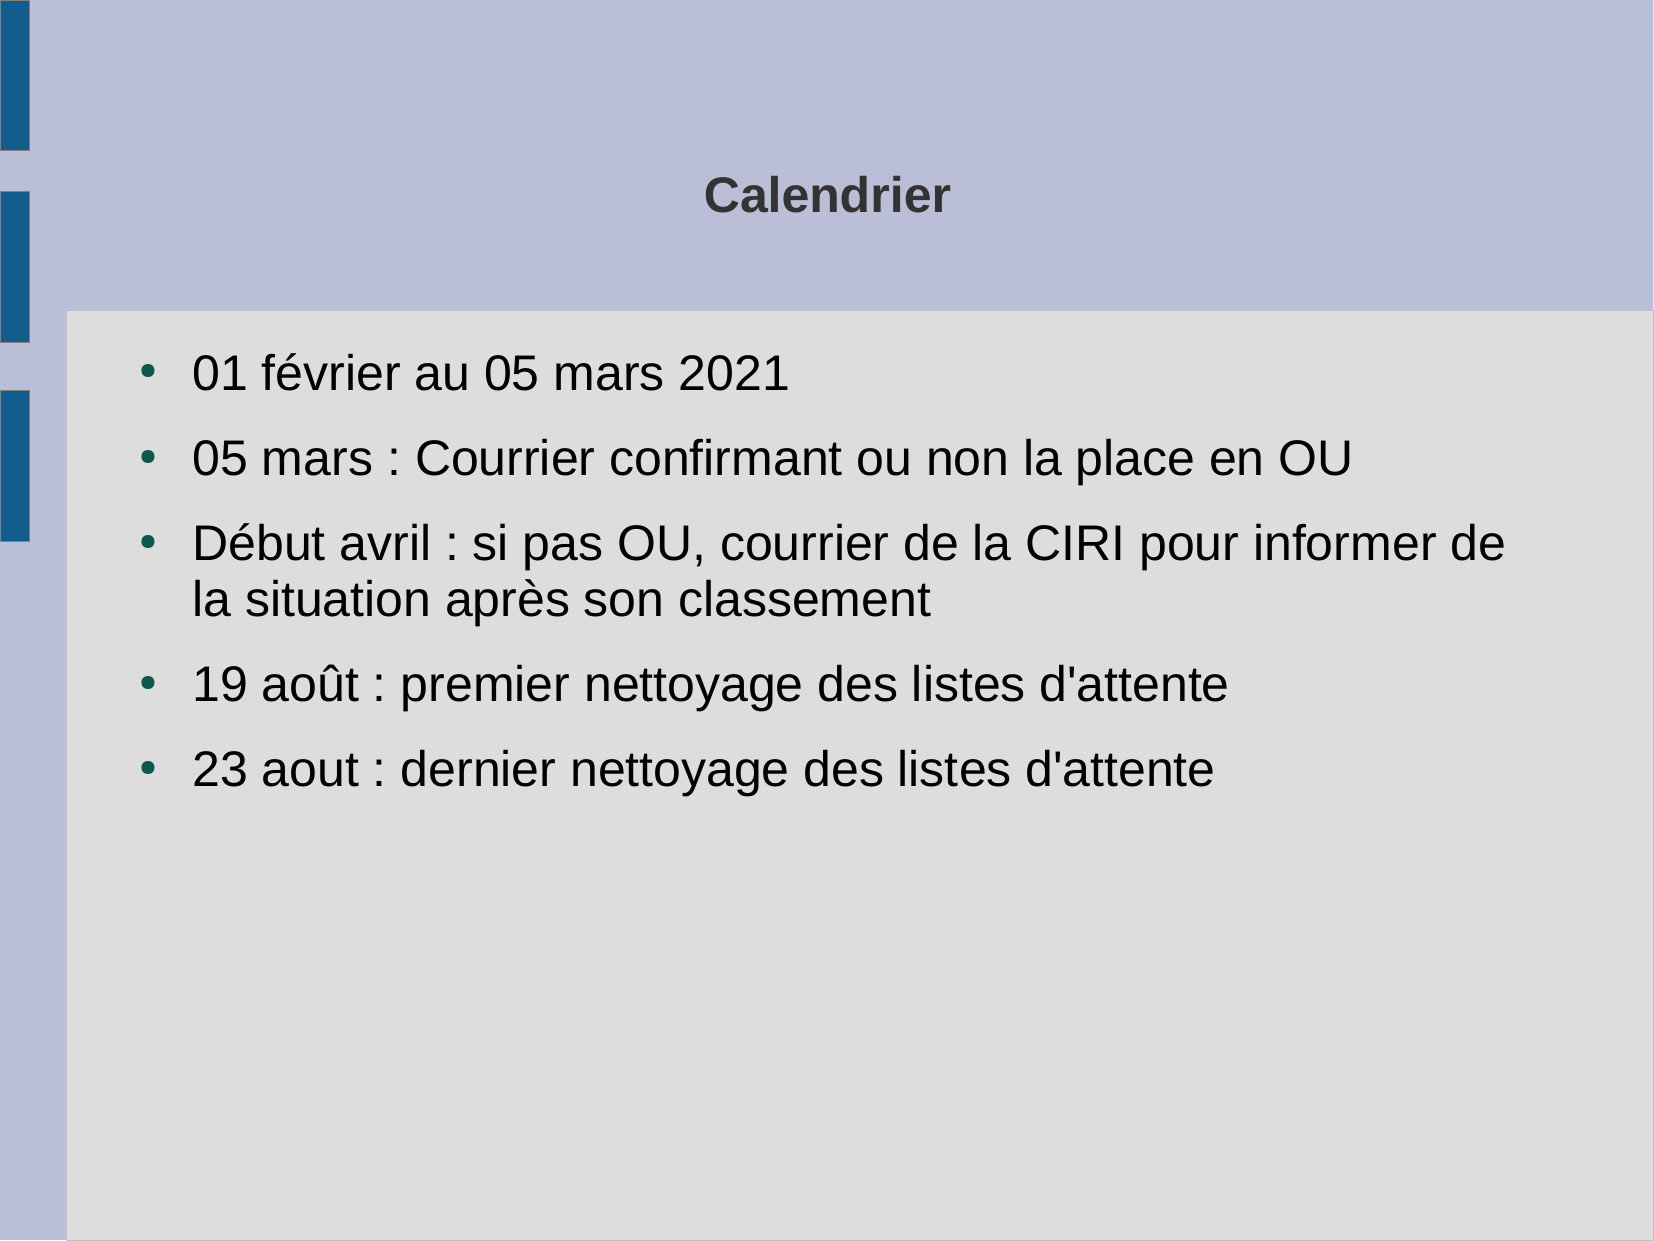

# Calendrier
01 février au 05 mars 2021
05 mars : Courrier confirmant ou non la place en OU
Début avril : si pas OU, courrier de la CIRI pour informer de la situation après son classement
19 août : premier nettoyage des listes d'attente
23 aout : dernier nettoyage des listes d'attente